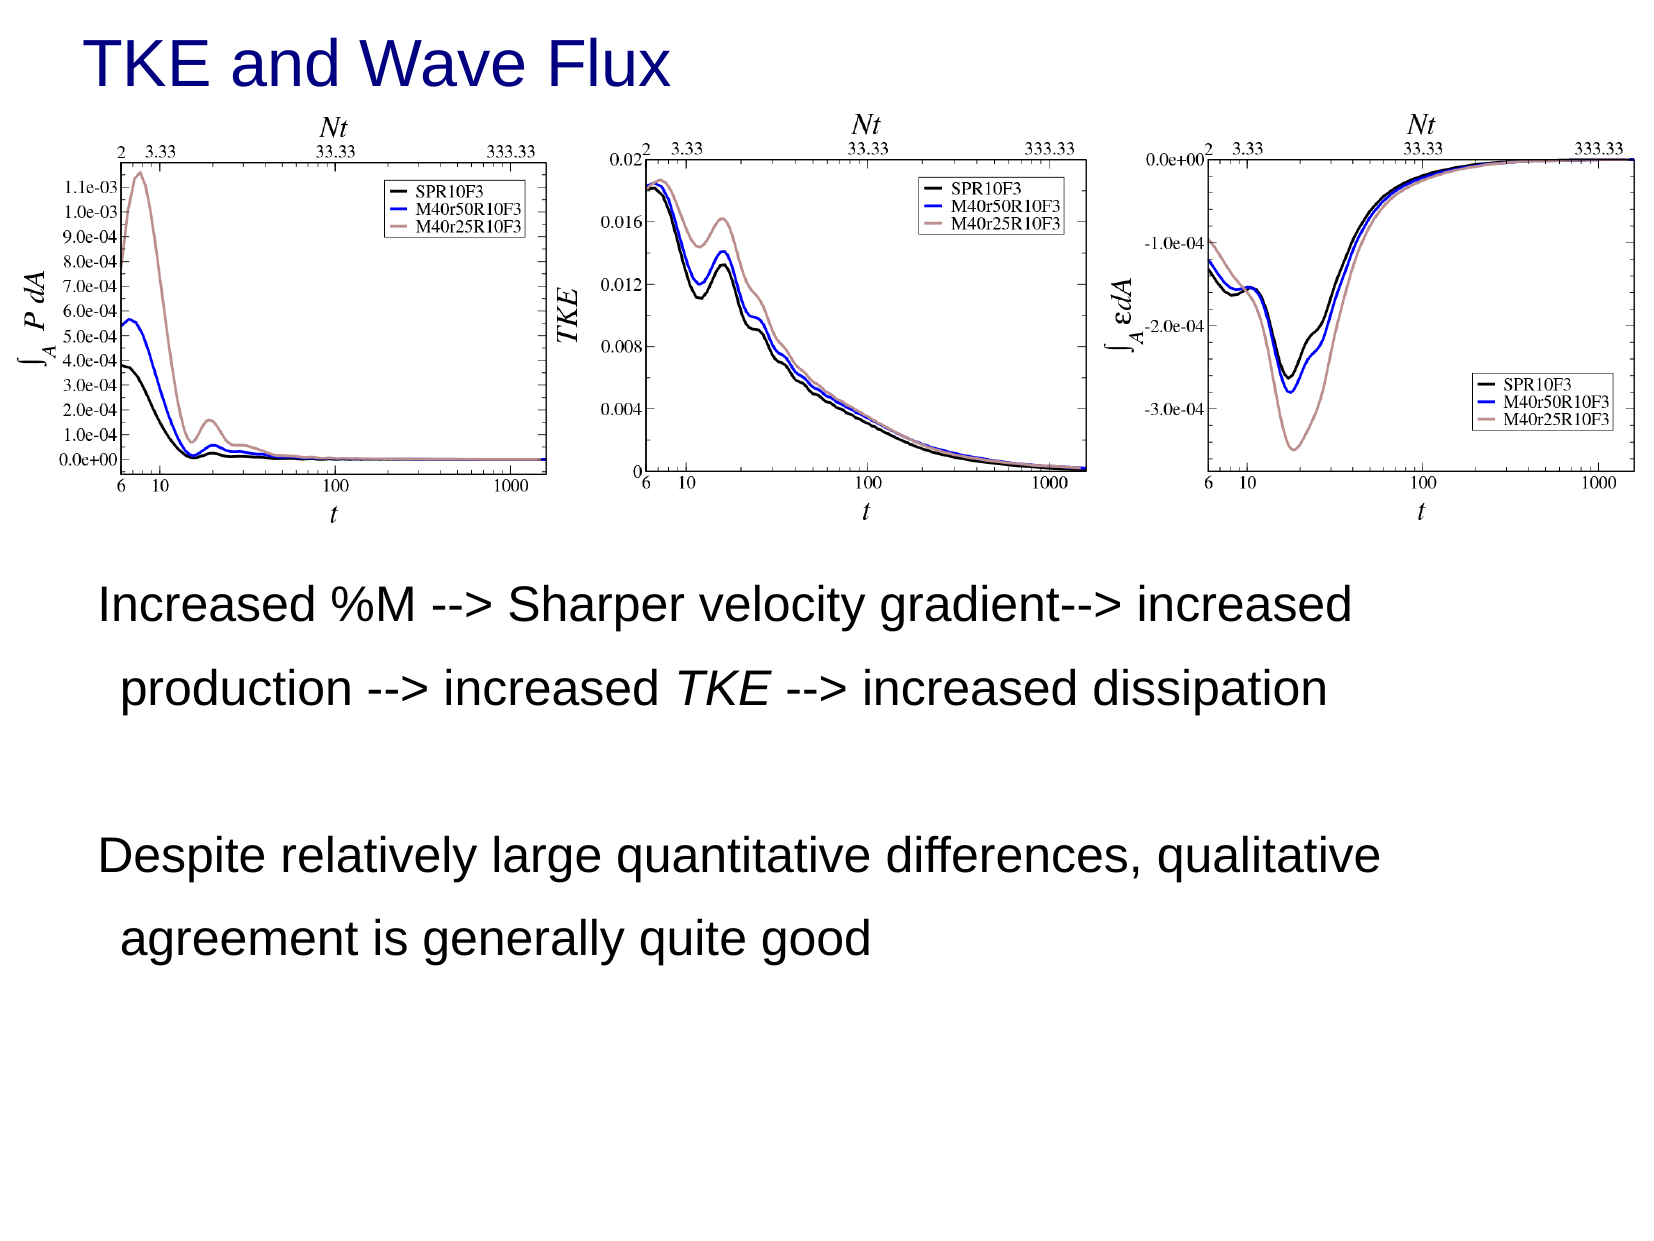

# TKE and Wave Flux
Increased %M --> Sharper velocity gradient--> increased production --> increased TKE --> increased dissipation
Despite relatively large quantitative differences, qualitative agreement is generally quite good